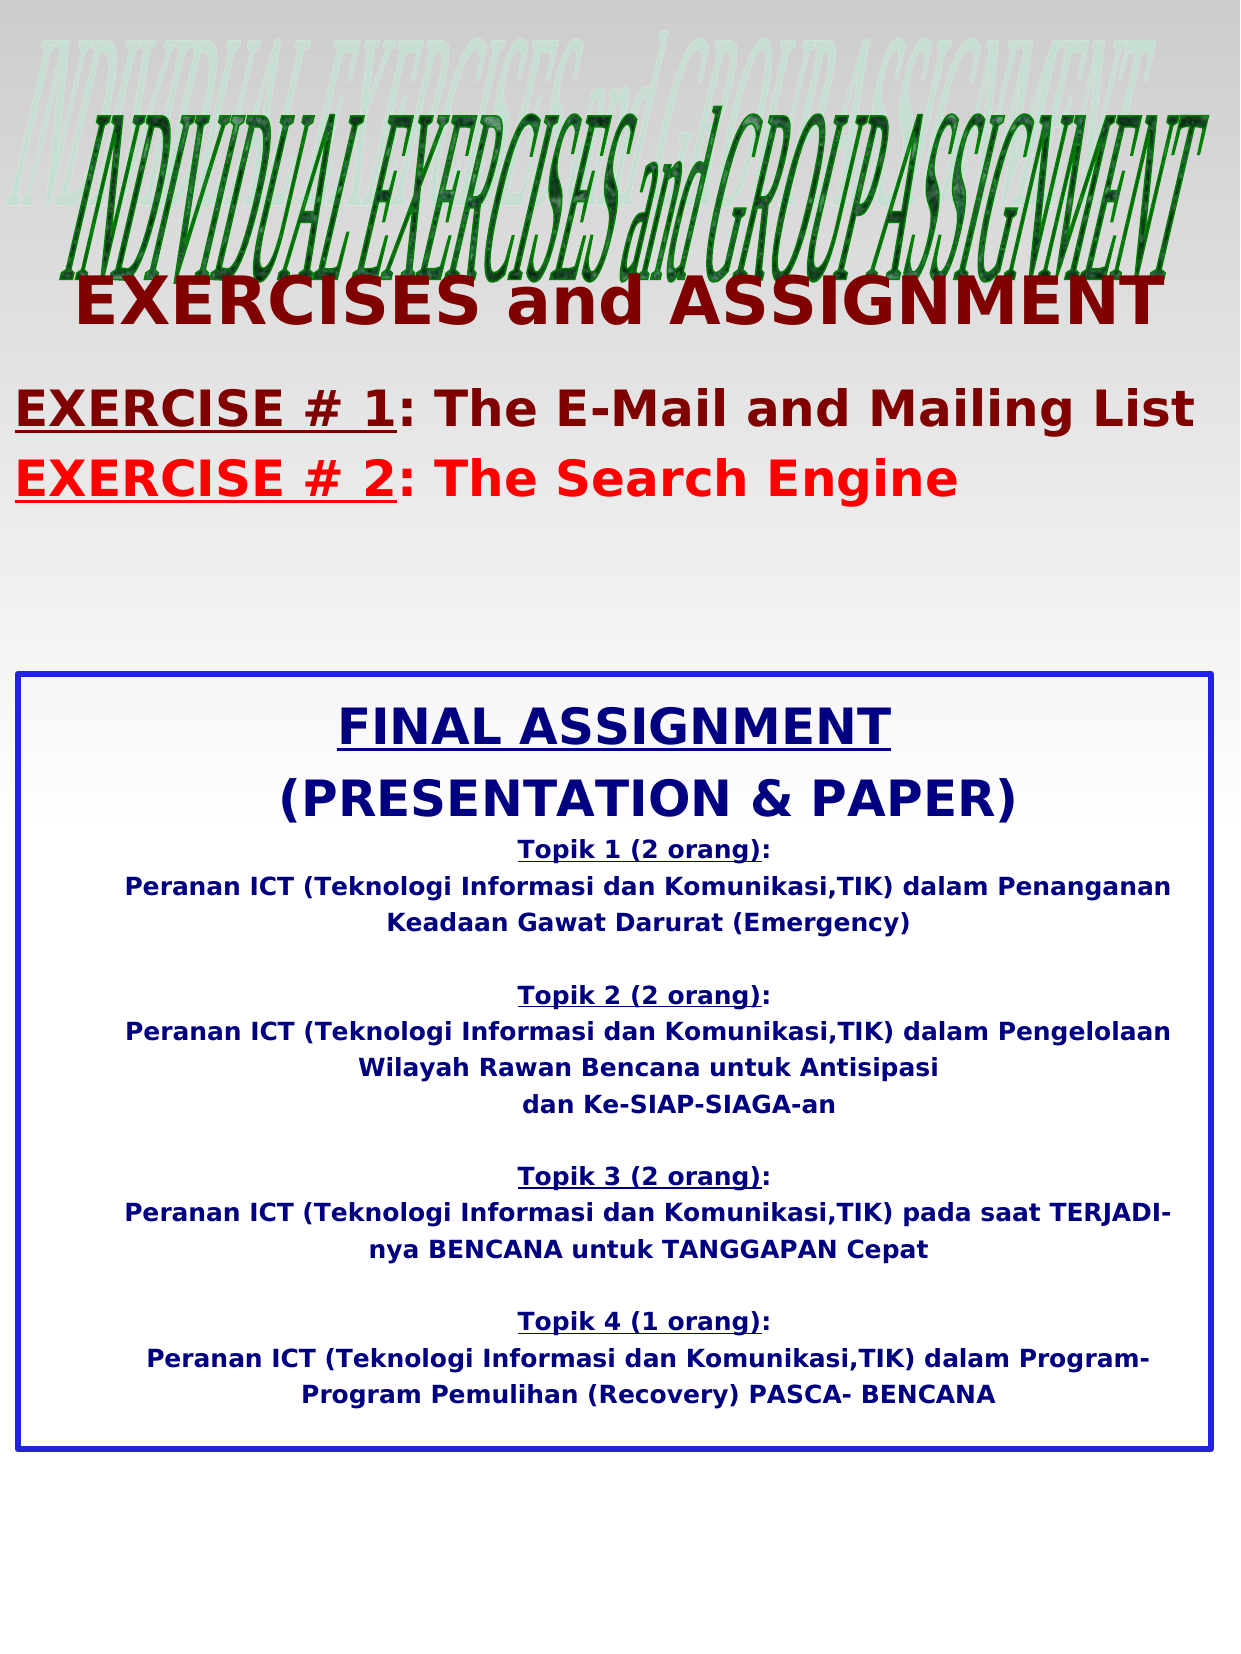

INDIVIDUAL EXERCISES and GROUP ASSIGNMENT
# EXERCISES and ASSIGNMENT
EXERCISE # 1: The E-Mail and Mailing List
EXERCISE # 2: The Search Engine
FINAL ASSIGNMENT
(PRESENTATION & PAPER)
Topik 1 (2 orang):
Peranan ICT (Teknologi Informasi dan Komunikasi,TIK) dalam Penanganan Keadaan Gawat Darurat (Emergency)
Topik 2 (2 orang):
Peranan ICT (Teknologi Informasi dan Komunikasi,TIK) dalam Pengelolaan Wilayah Rawan Bencana untuk Antisipasi
 dan Ke-SIAP-SIAGA-an
Topik 3 (2 orang):
Peranan ICT (Teknologi Informasi dan Komunikasi,TIK) pada saat TERJADI-nya BENCANA untuk TANGGAPAN Cepat
Topik 4 (1 orang):
Peranan ICT (Teknologi Informasi dan Komunikasi,TIK) dalam Program-Program Pemulihan (Recovery) PASCA- BENCANA